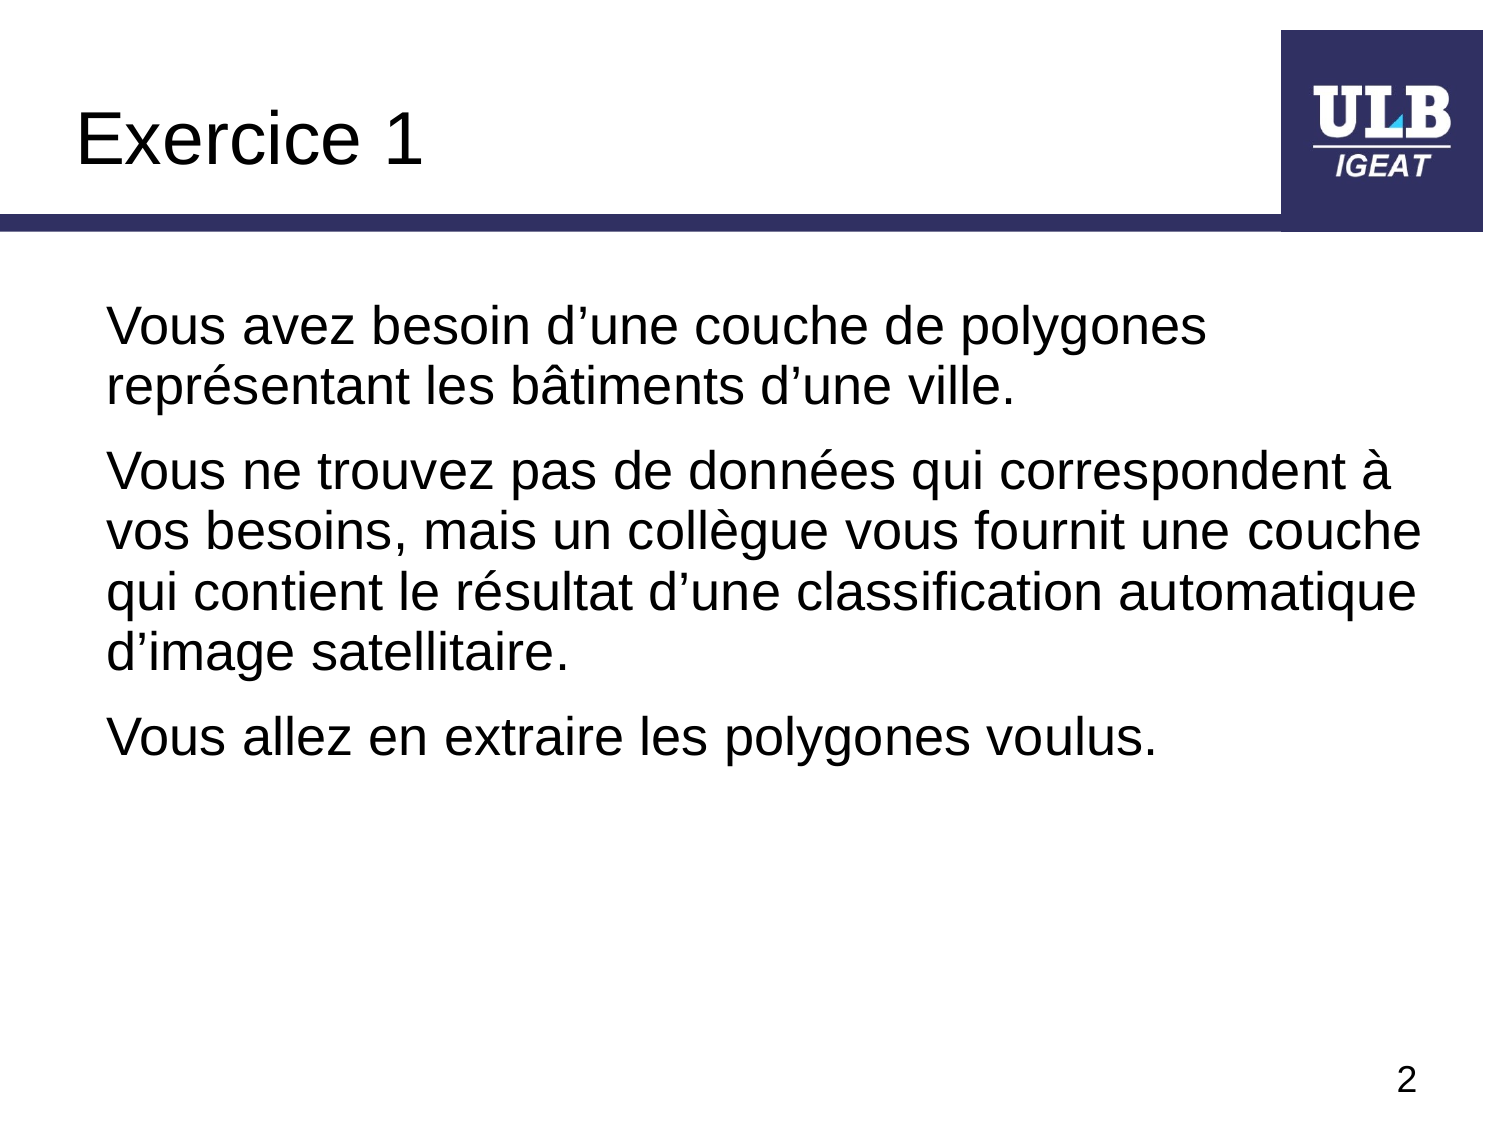

# Exercice 1
Vous avez besoin d’une couche de polygones représentant les bâtiments d’une ville.
Vous ne trouvez pas de données qui correspondent à vos besoins, mais un collègue vous fournit une couche qui contient le résultat d’une classification automatique d’image satellitaire.
Vous allez en extraire les polygones voulus.